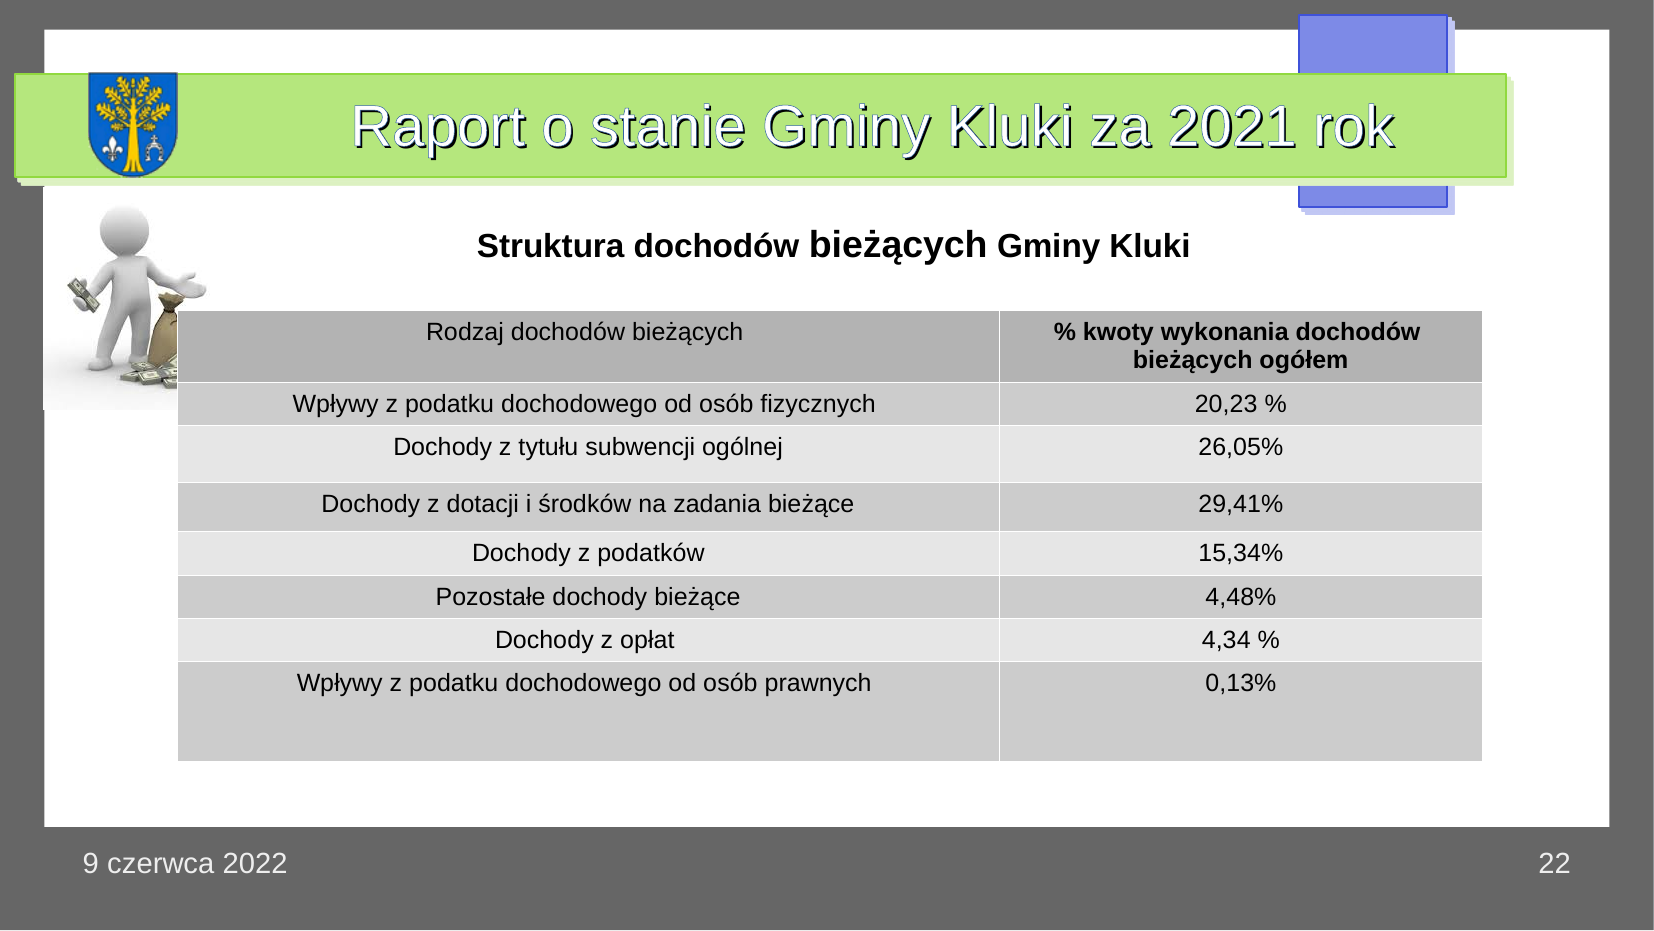

# Raport o stanie Gminy Kluki za 2021 rok
Struktura dochodów bieżących Gminy Kluki
| Rodzaj dochodów bieżących | % kwoty wykonania dochodów bieżących ogółem |
| --- | --- |
| Wpływy z podatku dochodowego od osób fizycznych | 20,23 % |
| Dochody z tytułu subwencji ogólnej | 26,05% |
| Dochody z dotacji i środków na zadania bieżące | 29,41% |
| Dochody z podatków | 15,34% |
| Pozostałe dochody bieżące | 4,48% |
| Dochody z opłat | 4,34 % |
| Wpływy z podatku dochodowego od osób prawnych | 0,13% |
9 czerwca 2022
22